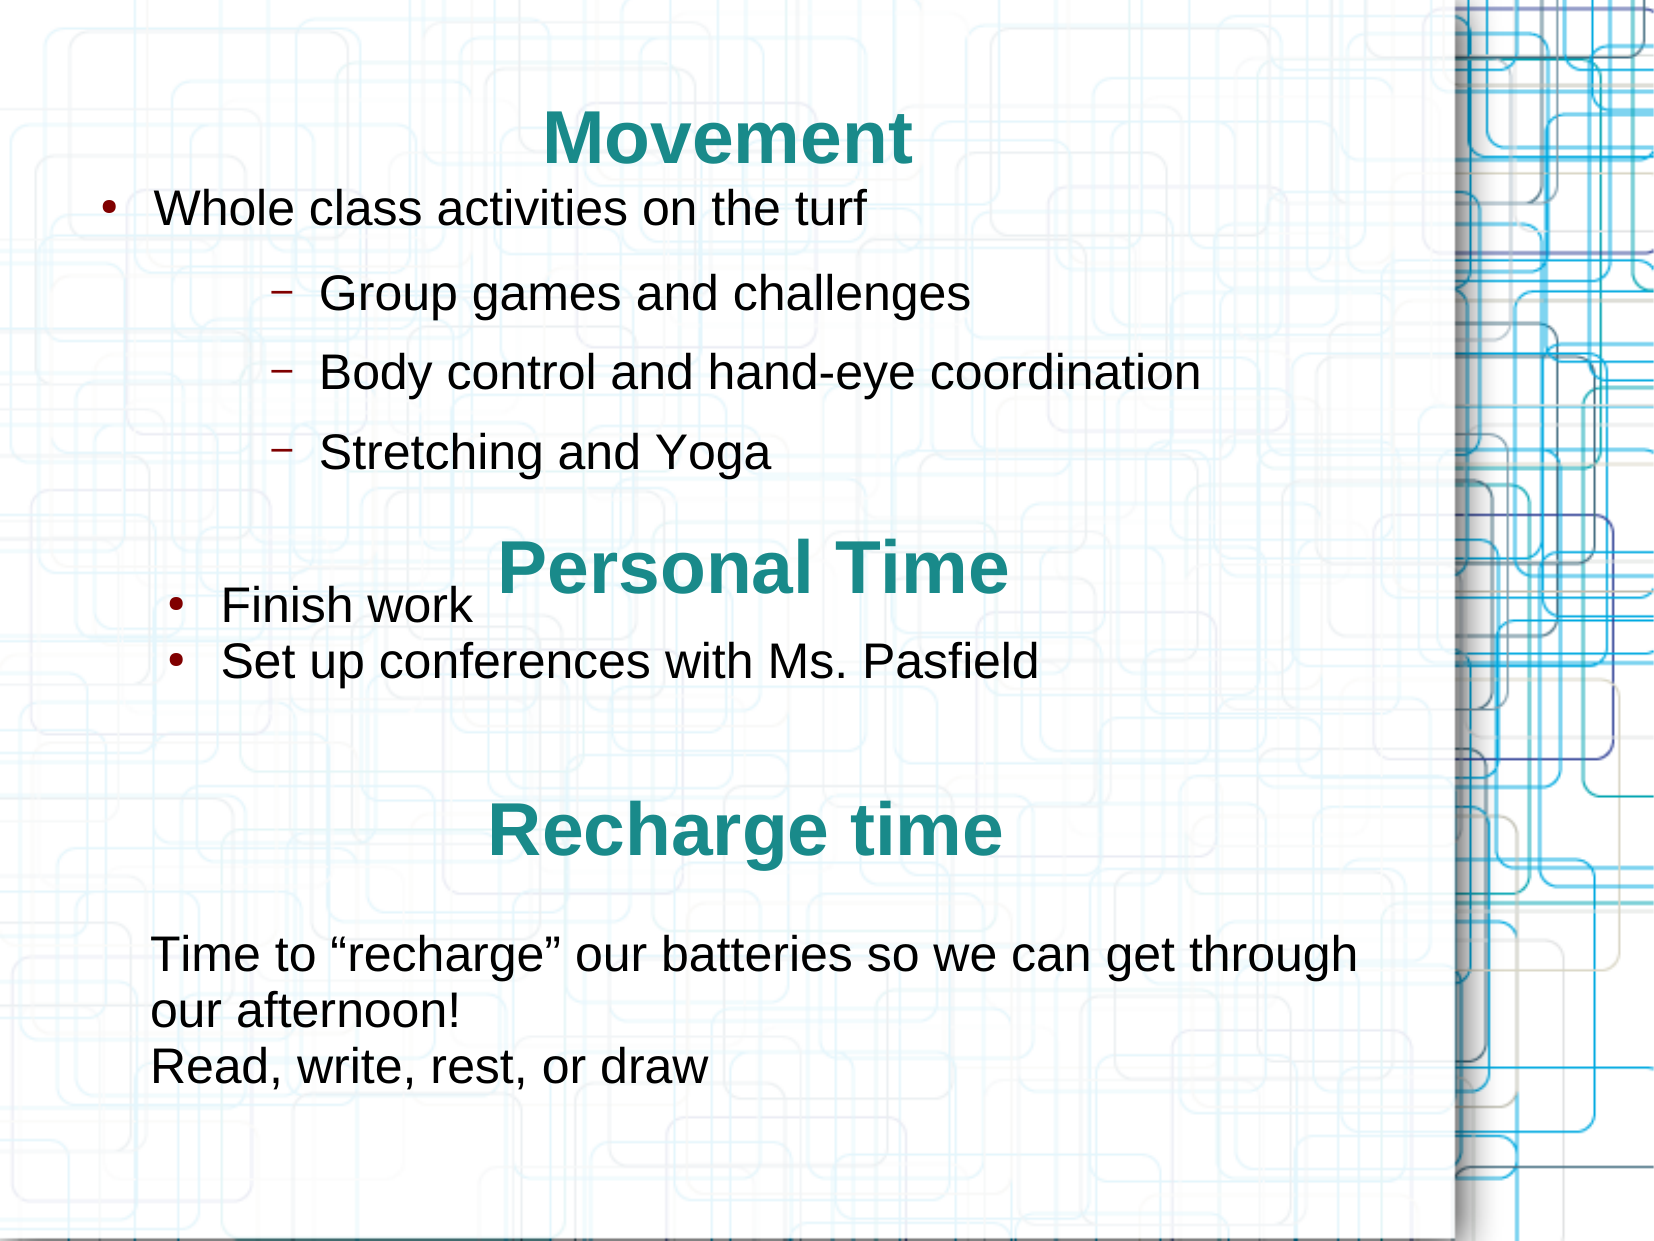

# Movement
Whole class activities on the turf
Group games and challenges
Body control and hand-eye coordination
Stretching and Yoga
Personal Time
Finish work
Set up conferences with Ms. Pasfield
 Recharge time
Time to “recharge” our batteries so we can get through our afternoon!
Read, write, rest, or draw